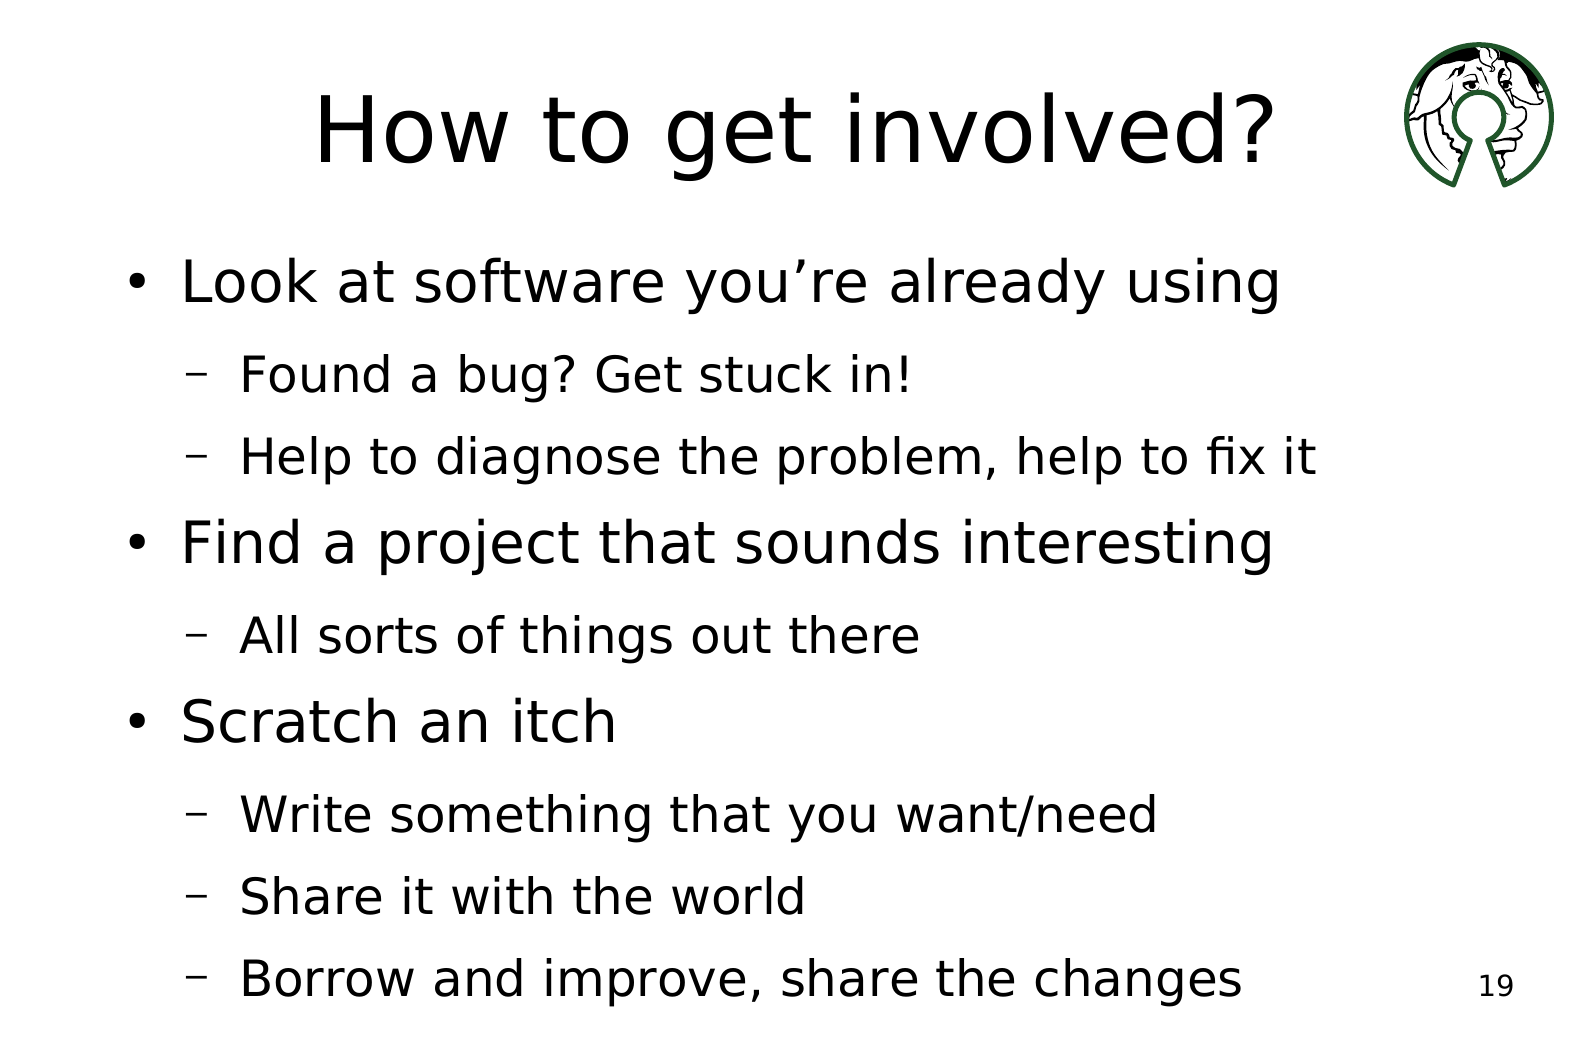

# How to get involved?
Look at software you’re already using
Found a bug? Get stuck in!
Help to diagnose the problem, help to fix it
Find a project that sounds interesting
All sorts of things out there
Scratch an itch
Write something that you want/need
Share it with the world
Borrow and improve, share the changes
19